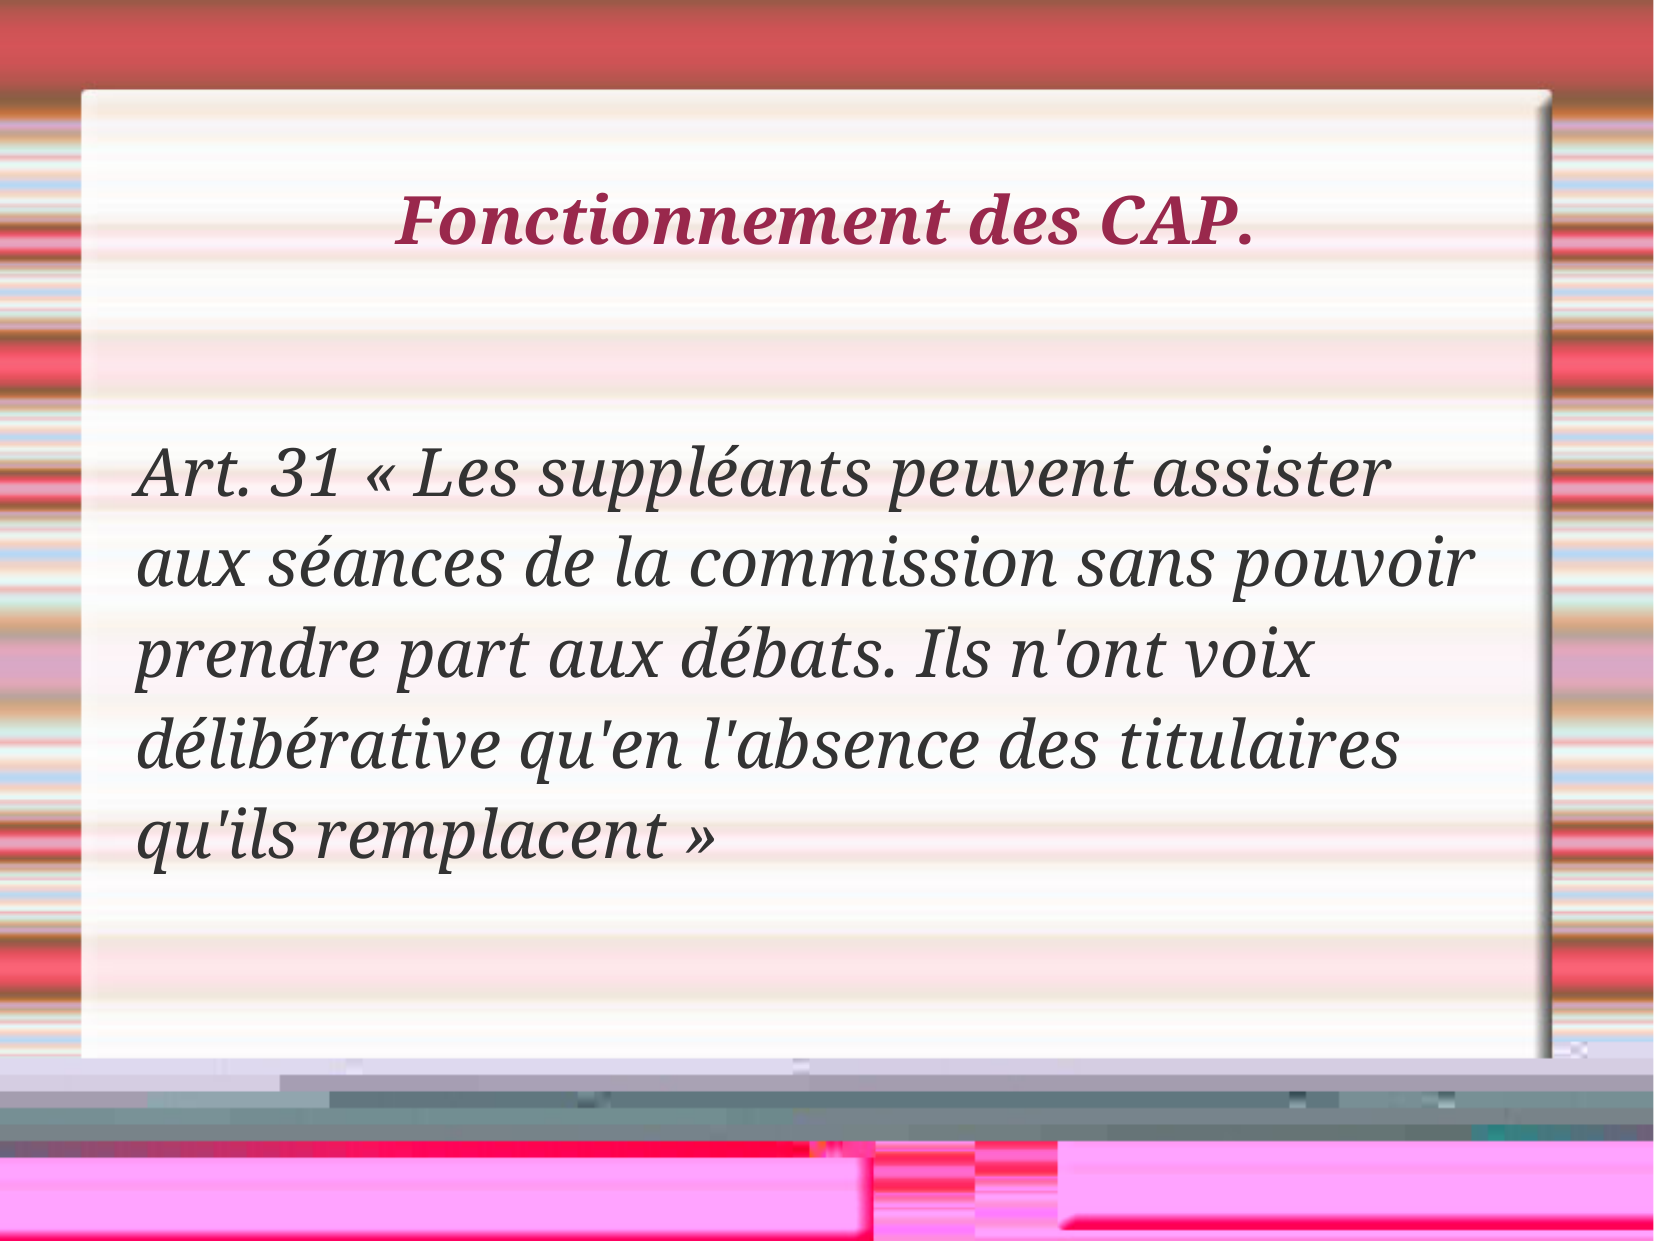

# Fonctionnement des CAP.
Art. 31 « Les suppléants peuvent assister aux séances de la commission sans pouvoir prendre part aux débats. Ils n'ont voix délibérative qu'en l'absence des titulaires qu'ils remplacent »